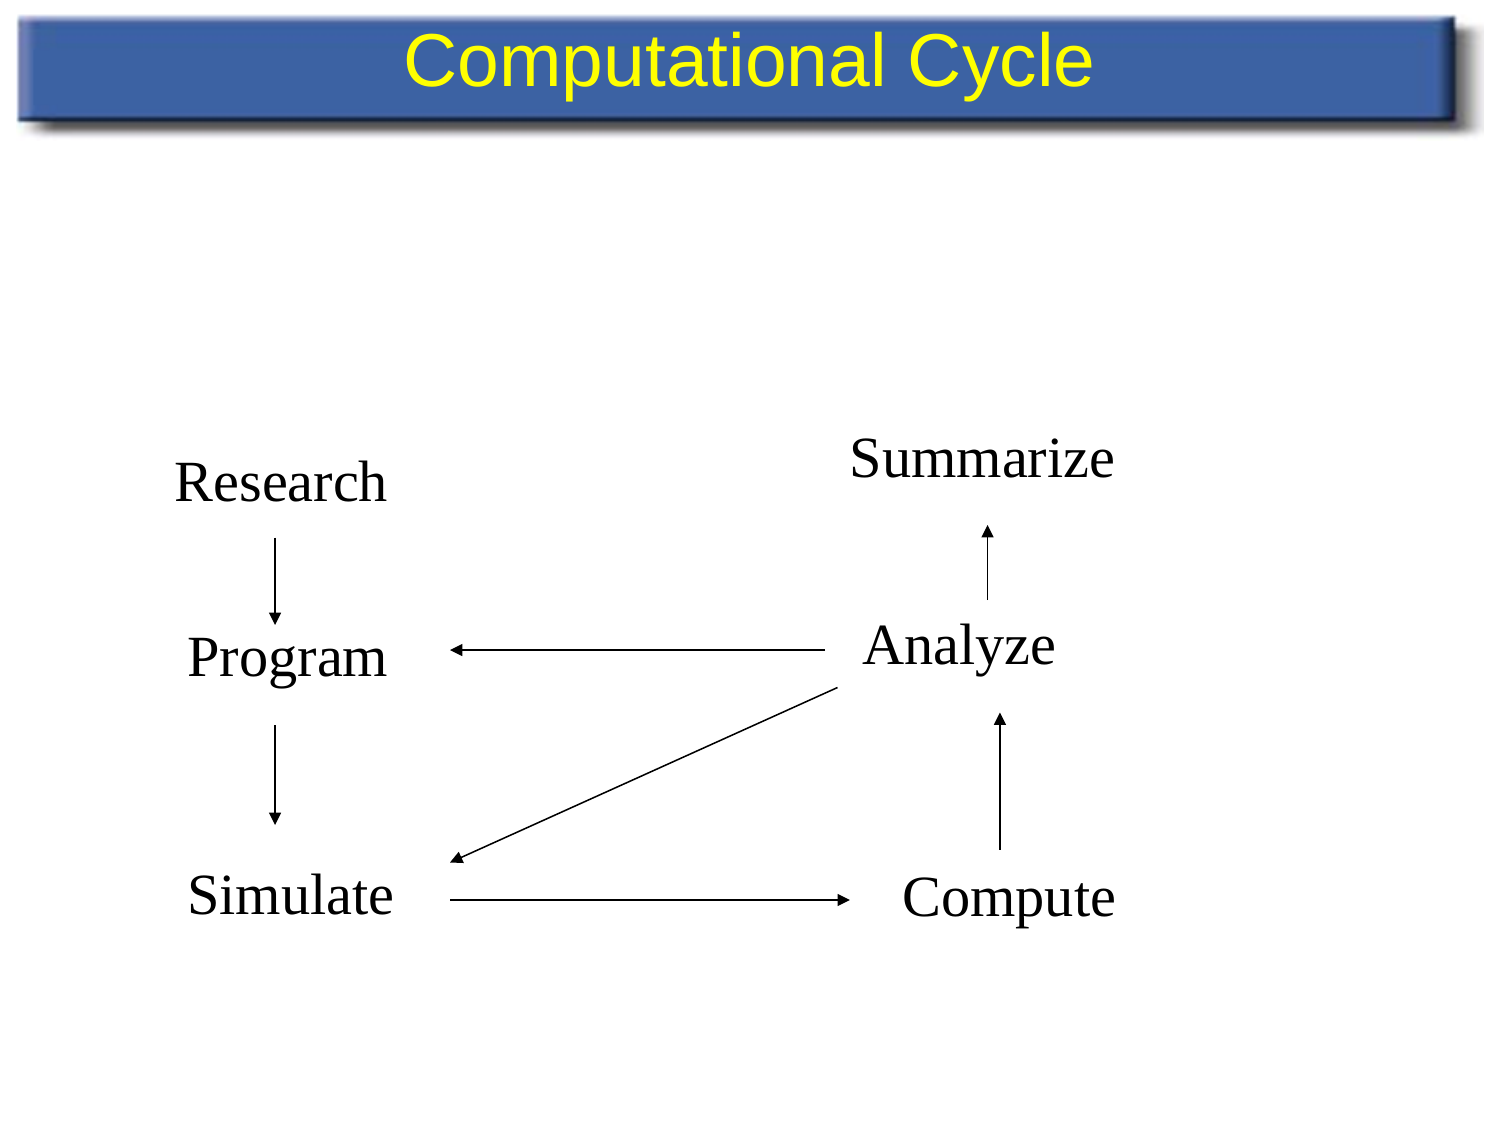

# Computational Cycle
Summarize
Research
Analyze
Program
Simulate
Compute